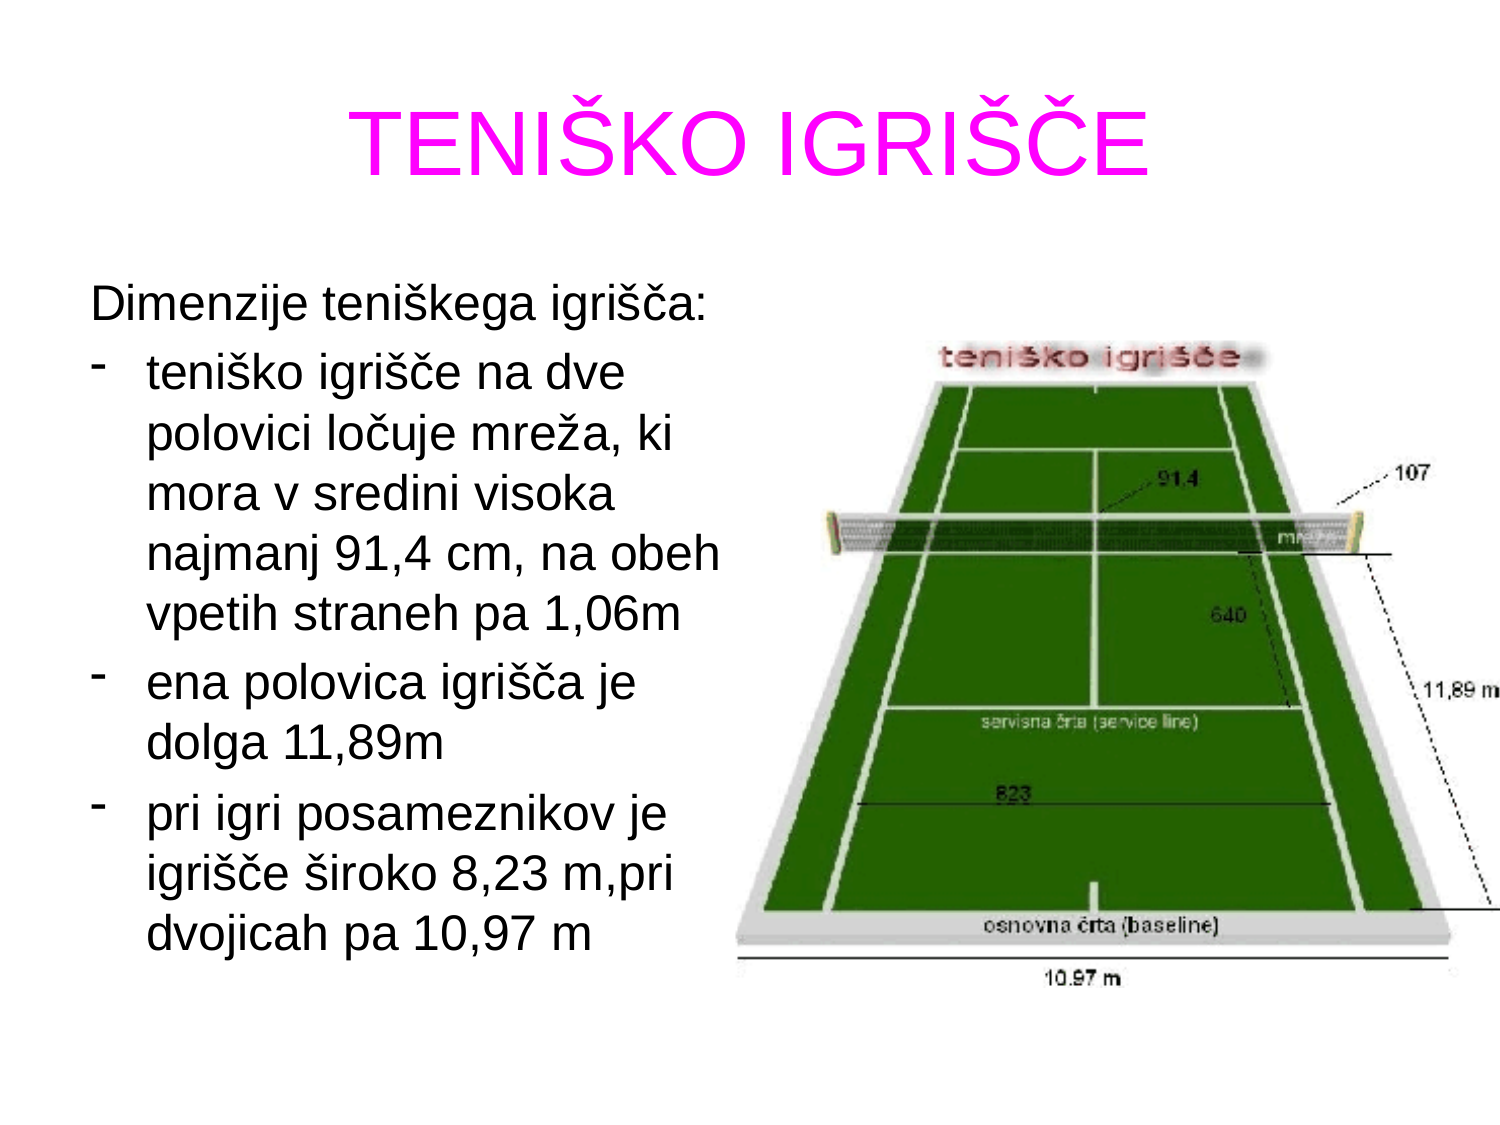

# TENIŠKO IGRIŠČE
Dimenzije teniškega igrišča:
teniško igrišče na dve polovici ločuje mreža, ki mora v sredini visoka najmanj 91,4 cm, na obeh vpetih straneh pa 1,06m
ena polovica igrišča je dolga 11,89m
pri igri posameznikov je igrišče široko 8,23 m,pri dvojicah pa 10,97 m